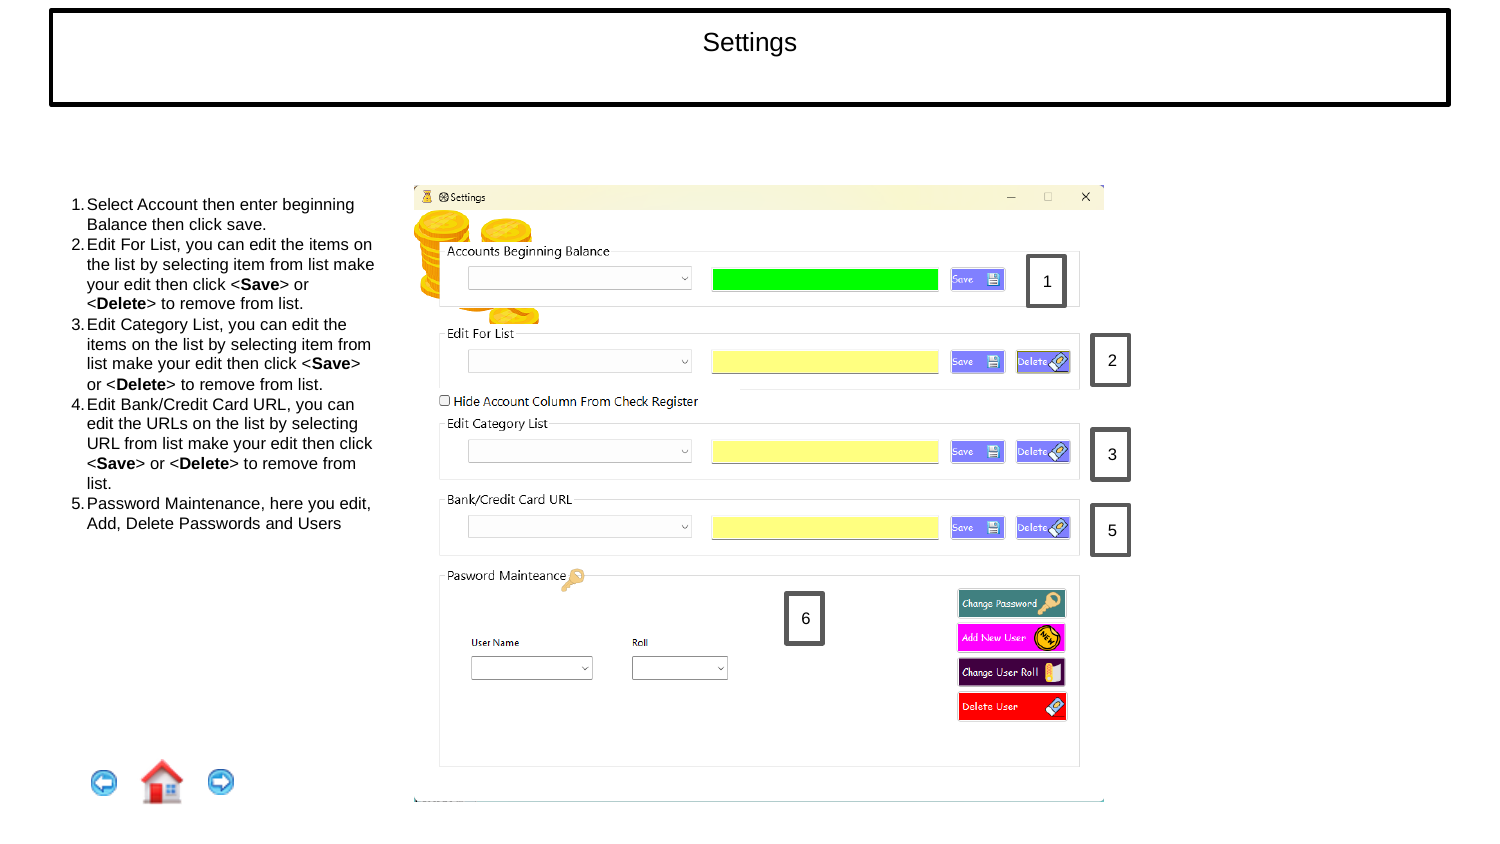

# Settings
Select Account then enter beginning Balance then click save.
Edit For List, you can edit the items on the list by selecting item from list make your edit then click <Save> or <Delete> to remove from list.
Edit Category List, you can edit the items on the list by selecting item from list make your edit then click <Save> or <Delete> to remove from list.
Edit Bank/Credit Card URL, you can edit the URLs on the list by selecting URL from list make your edit then click <Save> or <Delete> to remove from list.
Password Maintenance, here you edit, Add, Delete Passwords and Users
1
2
3
5
6